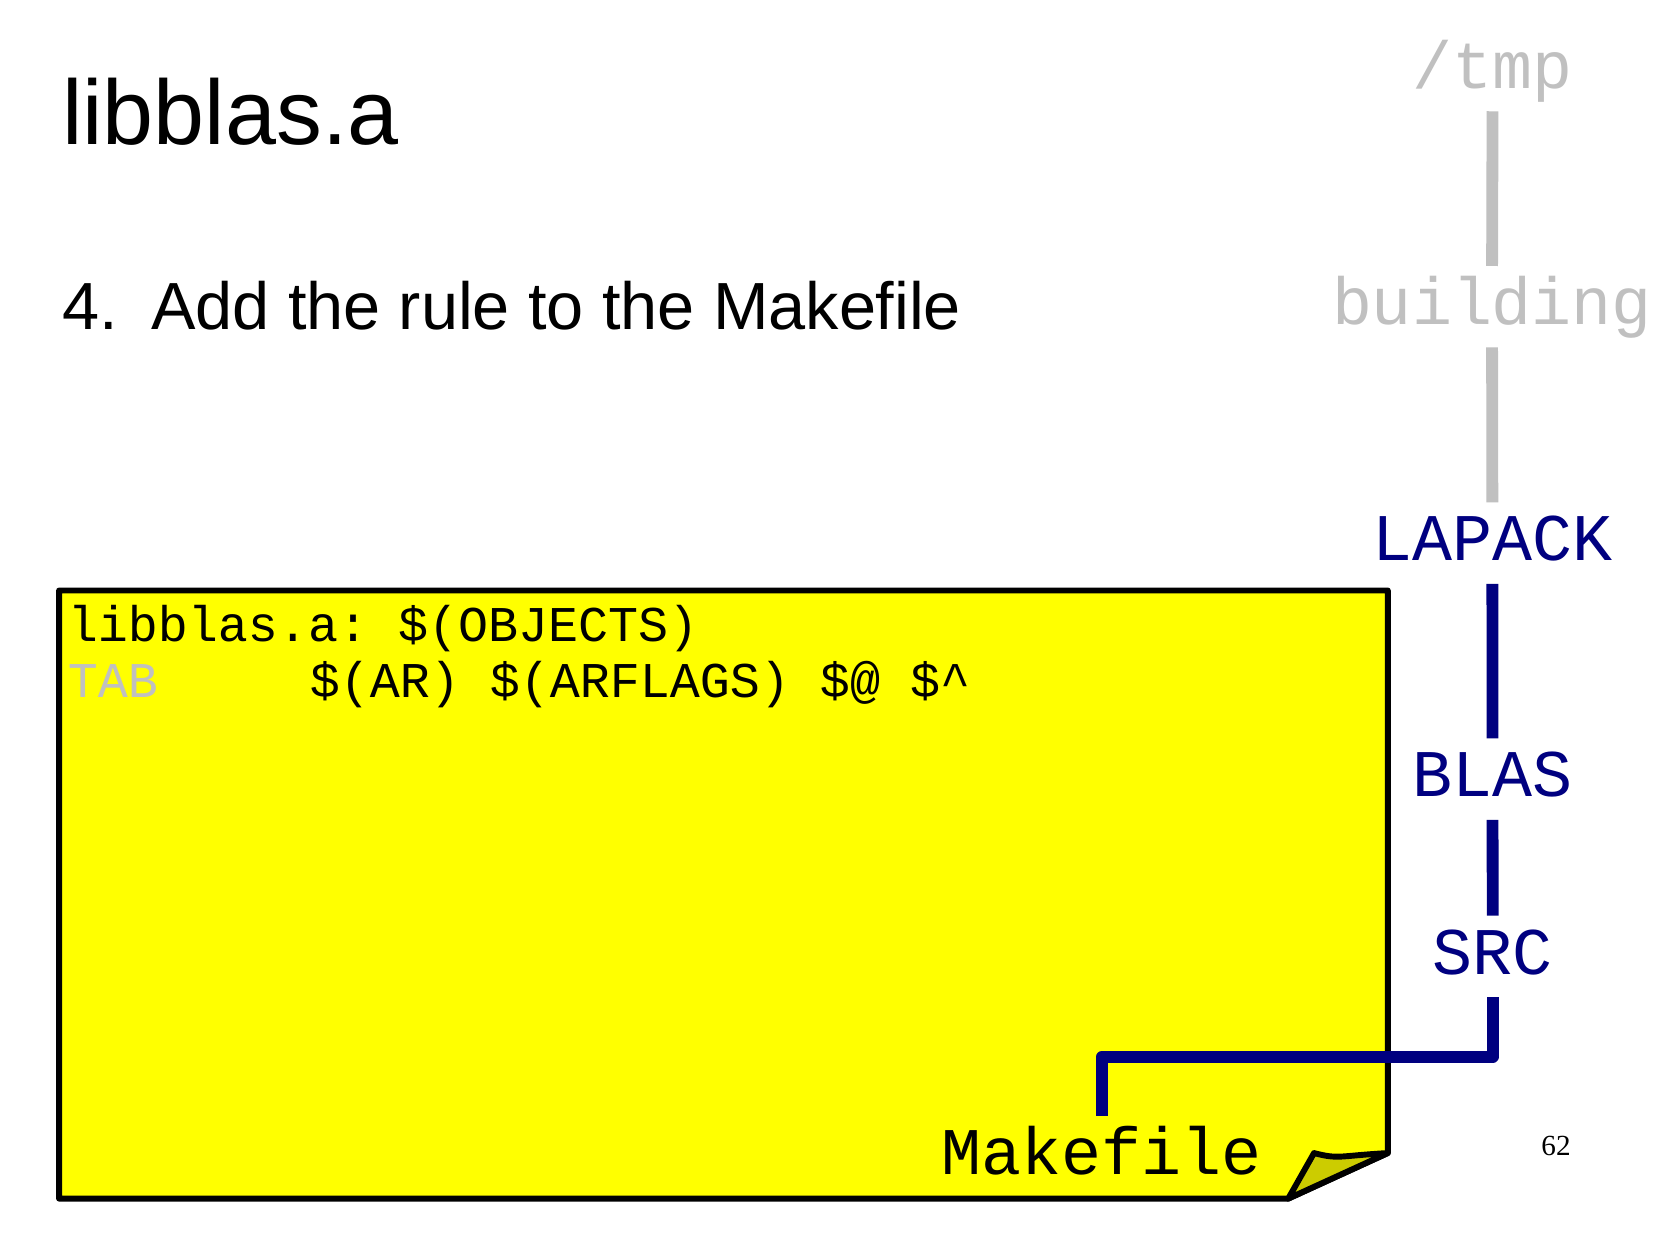

/tmp
libblas.a
4.	Add the rule to the Makefile
building
LAPACK
libblas.a: $(OBJECTS)
TAB	$(AR) $(ARFLAGS) $@ $^
BLAS
SRC
Makefile
62